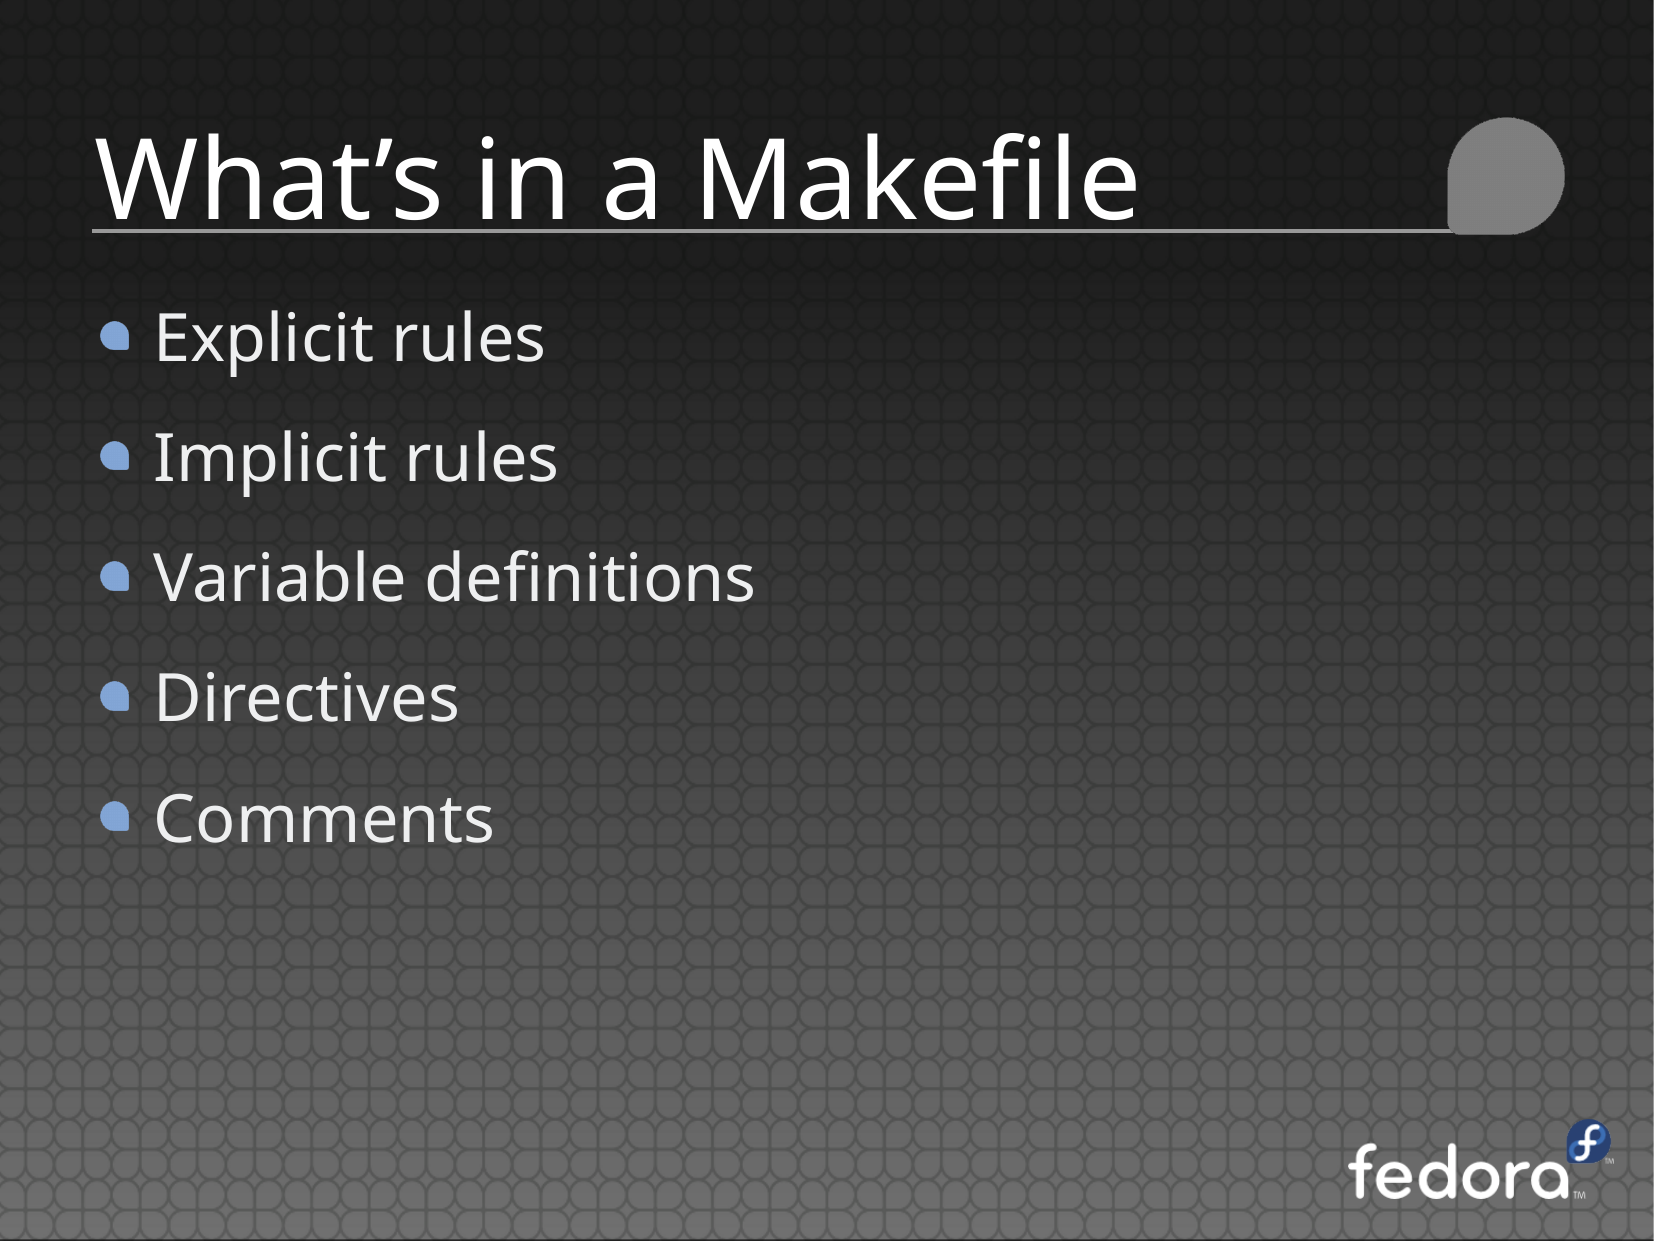

What’s in a Makefile
# Explicit rules
Implicit rules
Variable definitions
Directives
Comments